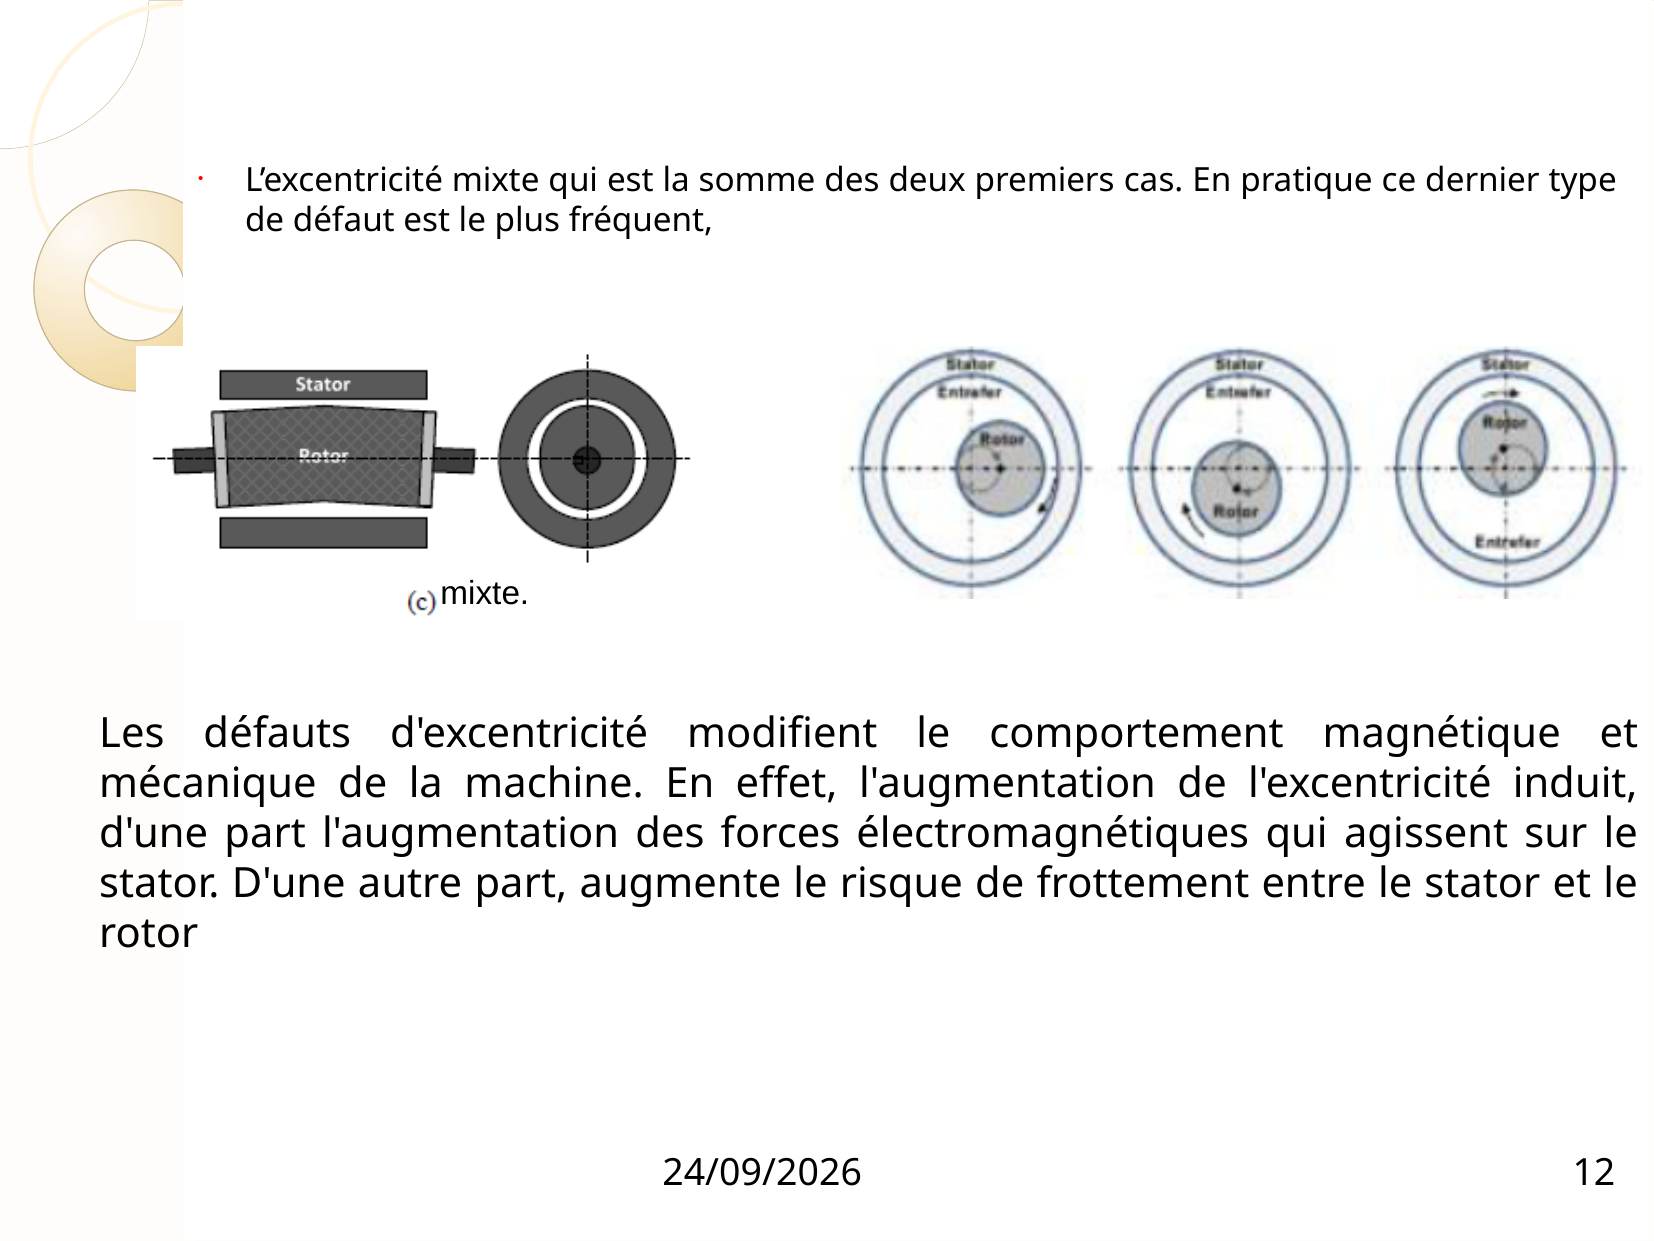

L’excentricité mixte qui est la somme des deux premiers cas. En pratique ce dernier type de défaut est le plus fréquent,
 mixte.
Les défauts d'excentricité modifient le comportement magnétique et mécanique de la machine. En effet, l'augmentation de l'excentricité induit, d'une part l'augmentation des forces électromagnétiques qui agissent sur le stator. D'une autre part, augmente le risque de frottement entre le stator et le rotor